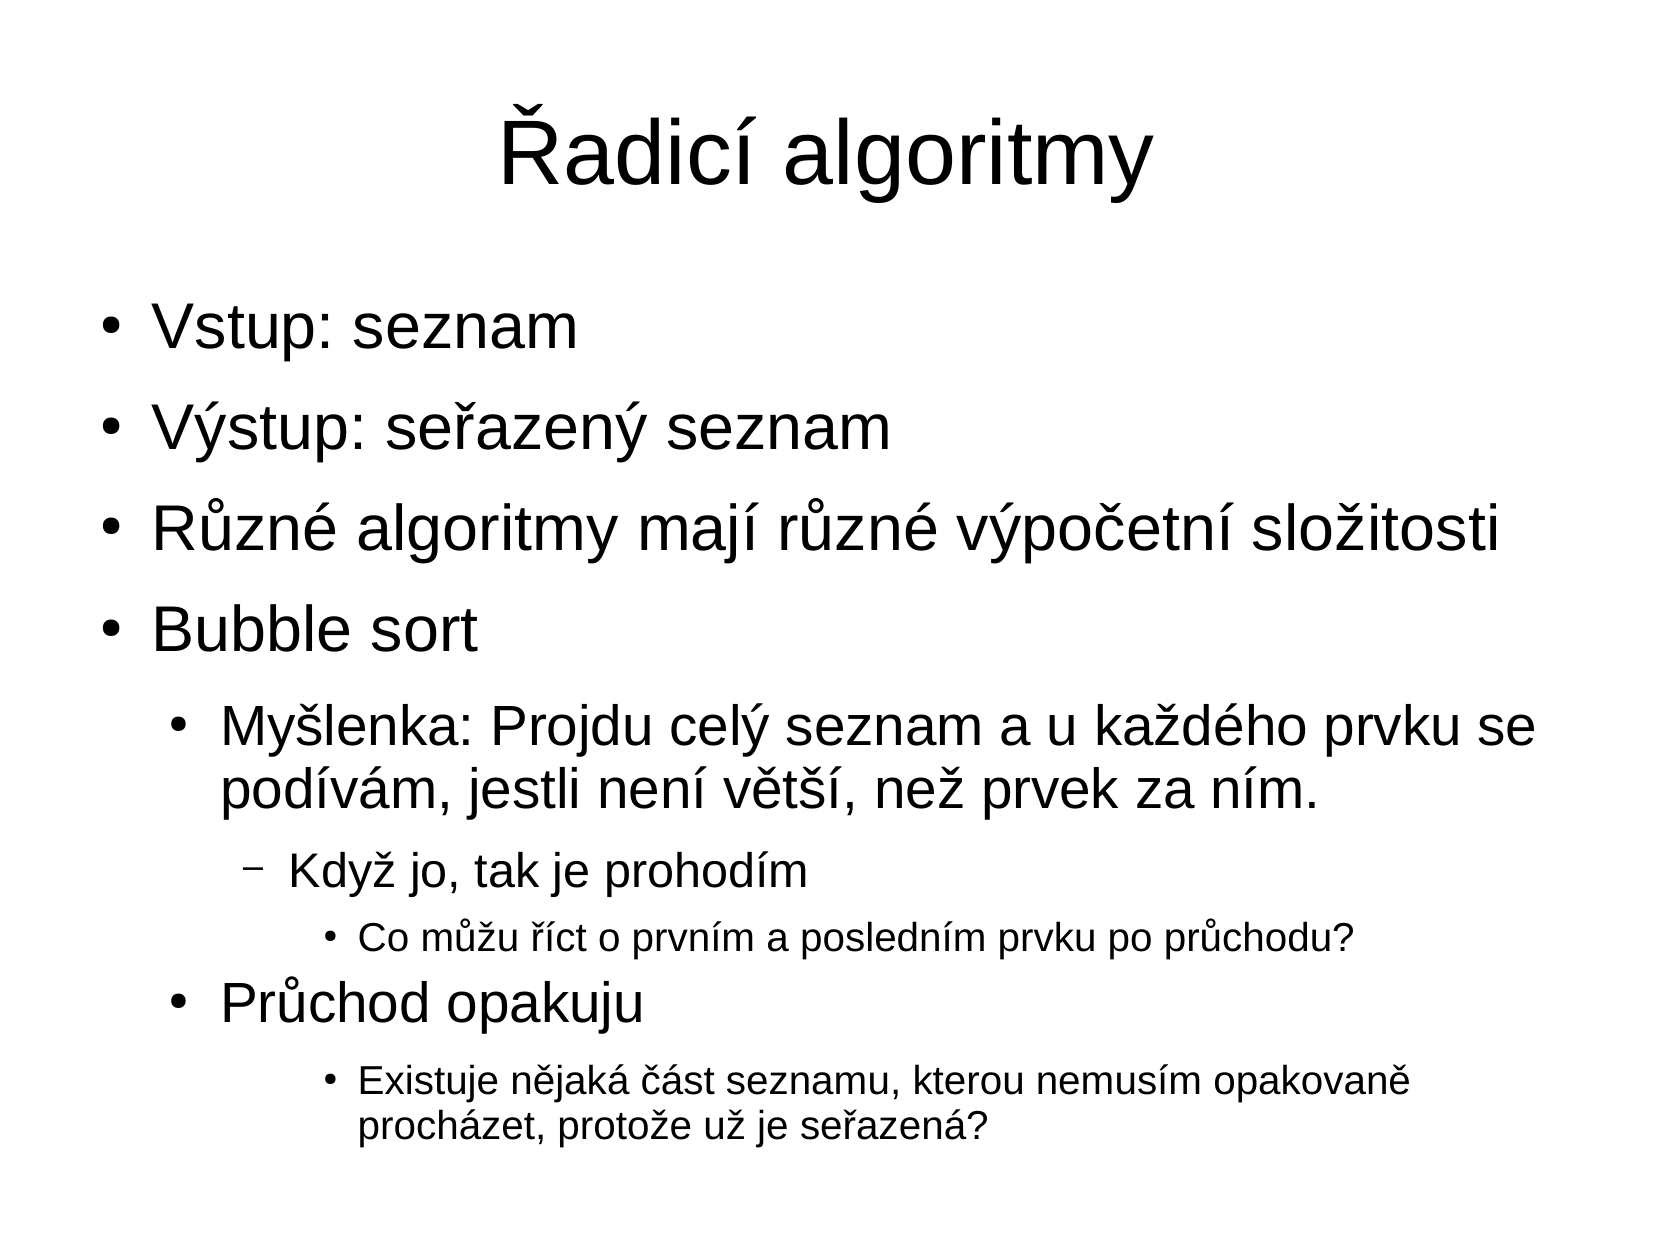

# Řadicí algoritmy
Vstup: seznam
Výstup: seřazený seznam
Různé algoritmy mají různé výpočetní složitosti
Bubble sort
Myšlenka: Projdu celý seznam a u každého prvku se podívám, jestli není větší, než prvek za ním.
Když jo, tak je prohodím
Co můžu říct o prvním a posledním prvku po průchodu?
Průchod opakuju
Existuje nějaká část seznamu, kterou nemusím opakovaně procházet, protože už je seřazená?